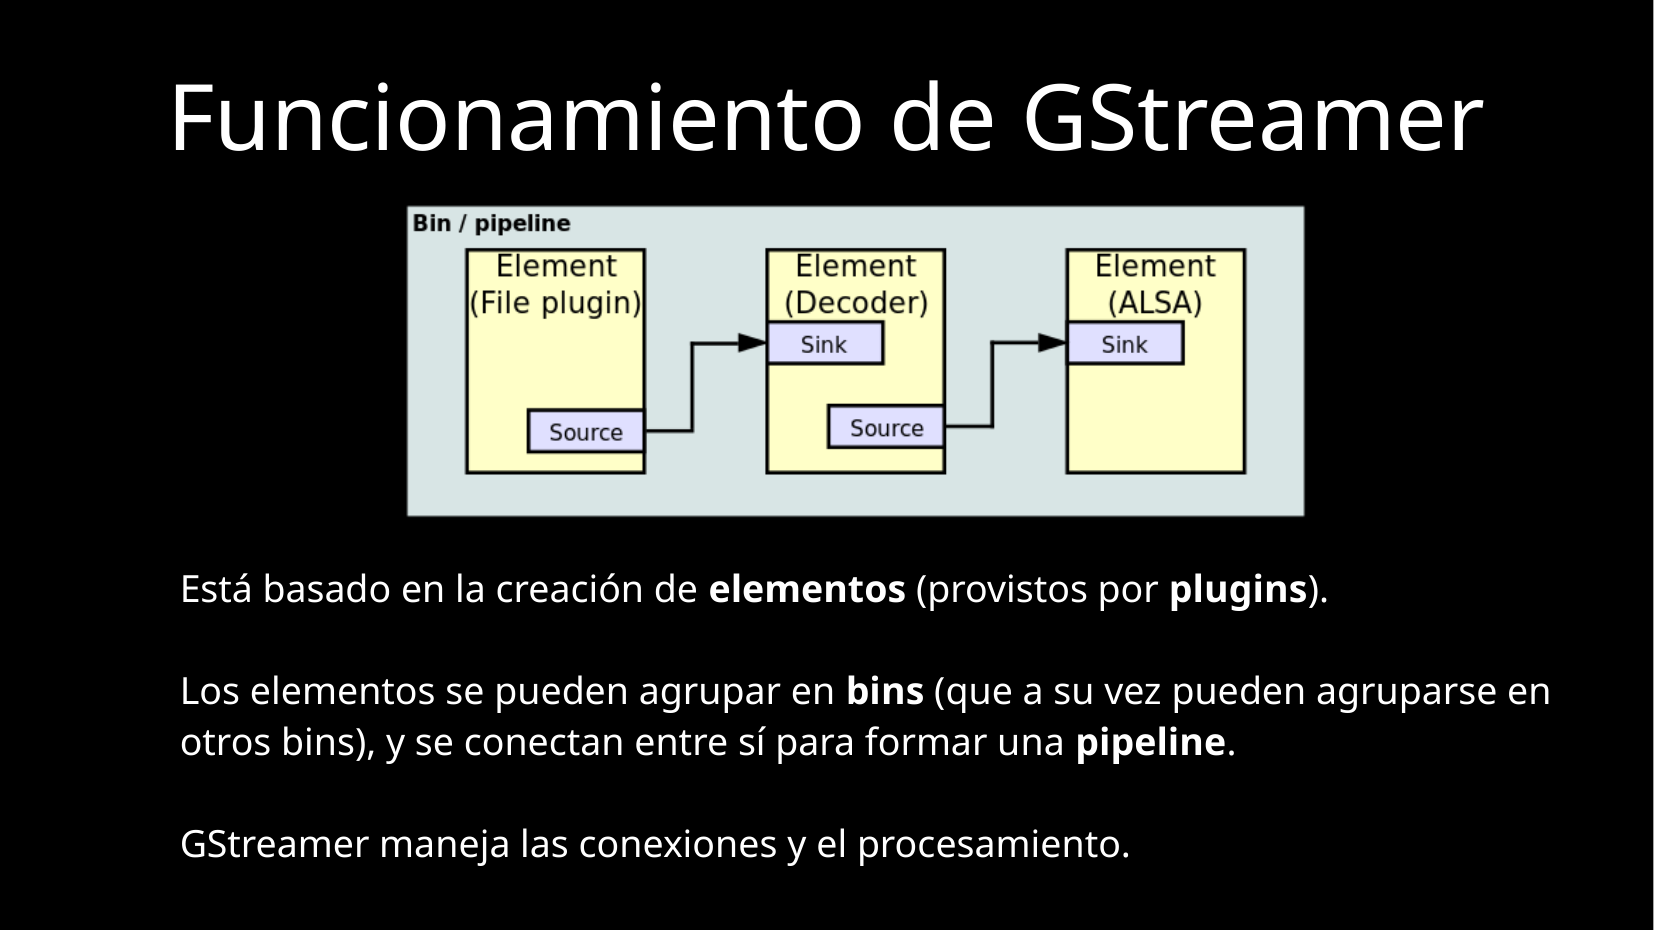

# Funcionamiento de GStreamer
Está basado en la creación de elementos (provistos por plugins).
Los elementos se pueden agrupar en bins (que a su vez pueden agruparse en otros bins), y se conectan entre sí para formar una pipeline.
GStreamer maneja las conexiones y el procesamiento.